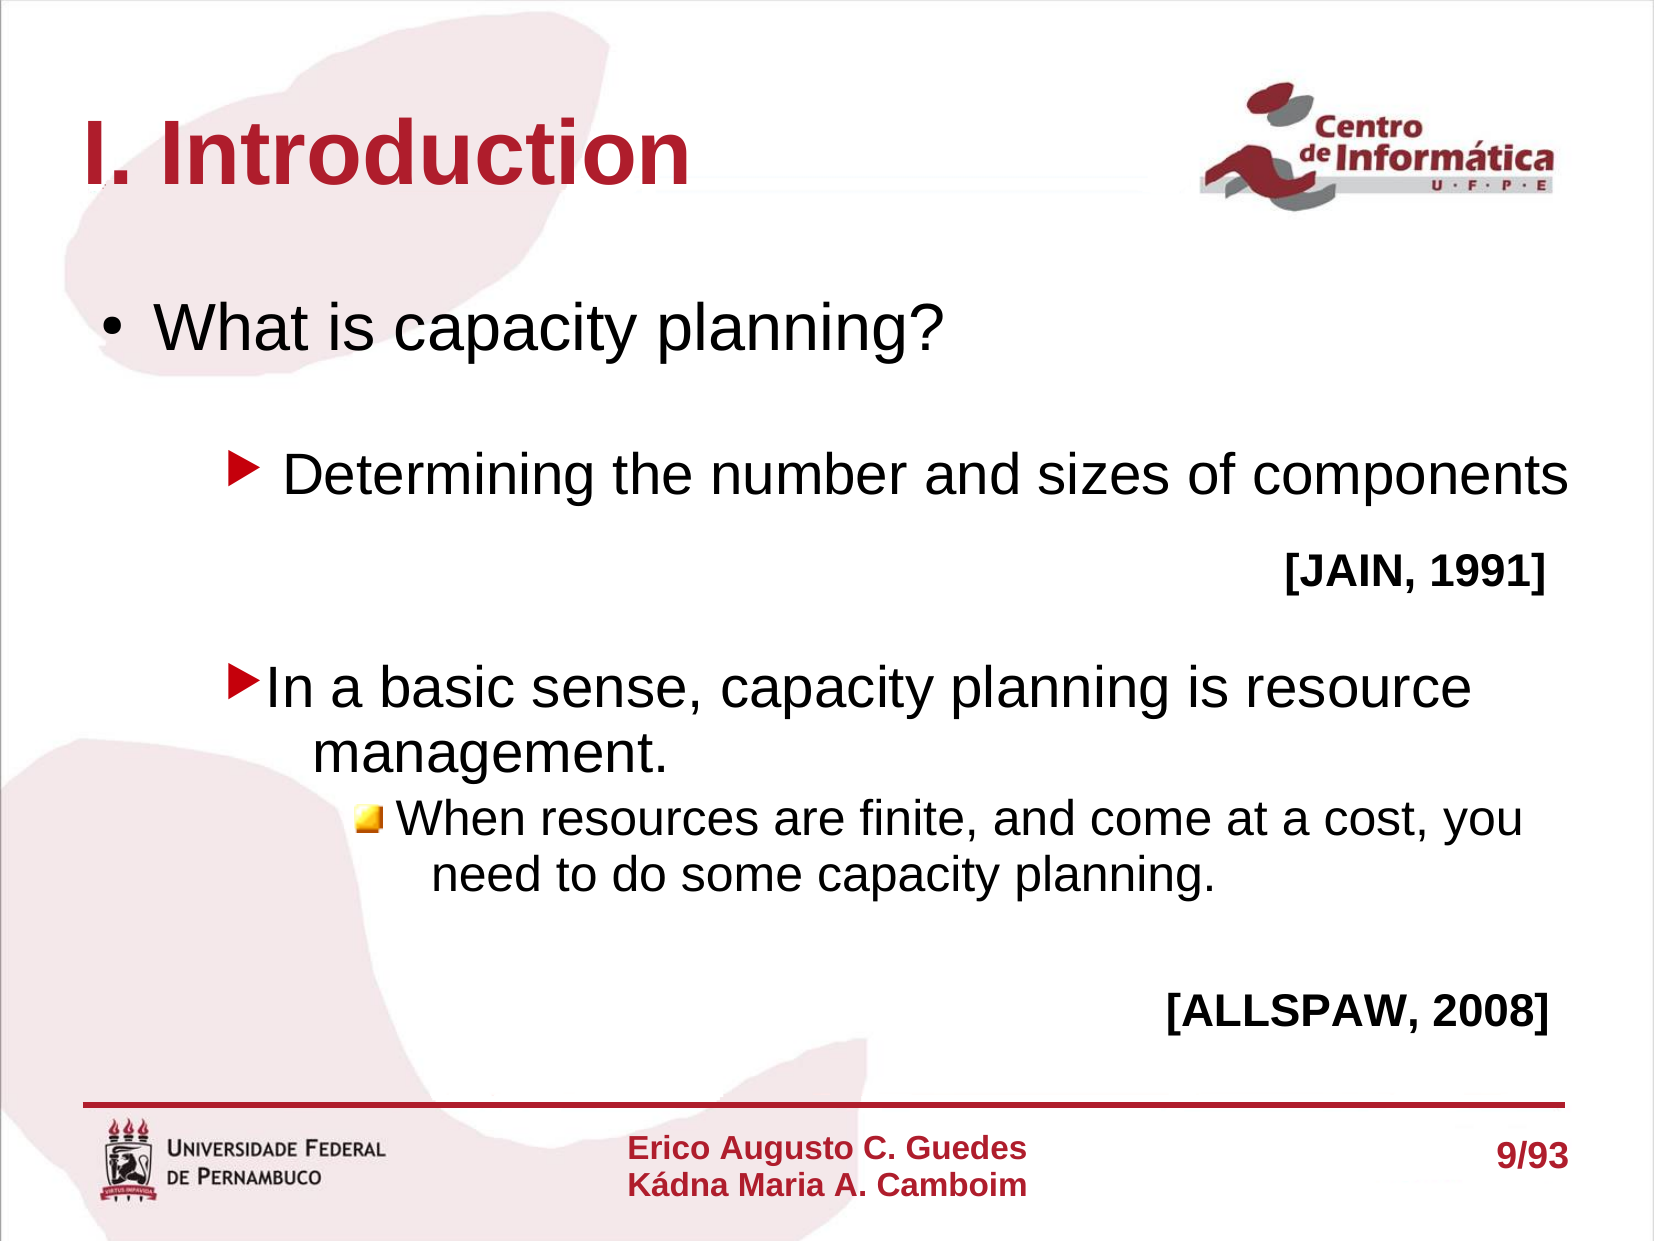

# I. Introduction
What is capacity planning?
 Determining the number and sizes of components
In a basic sense, capacity planning is resource management.
When resources are finite, and come at a cost, you need to do some capacity planning.
[JAIN, 1991]
[ALLSPAW, 2008]